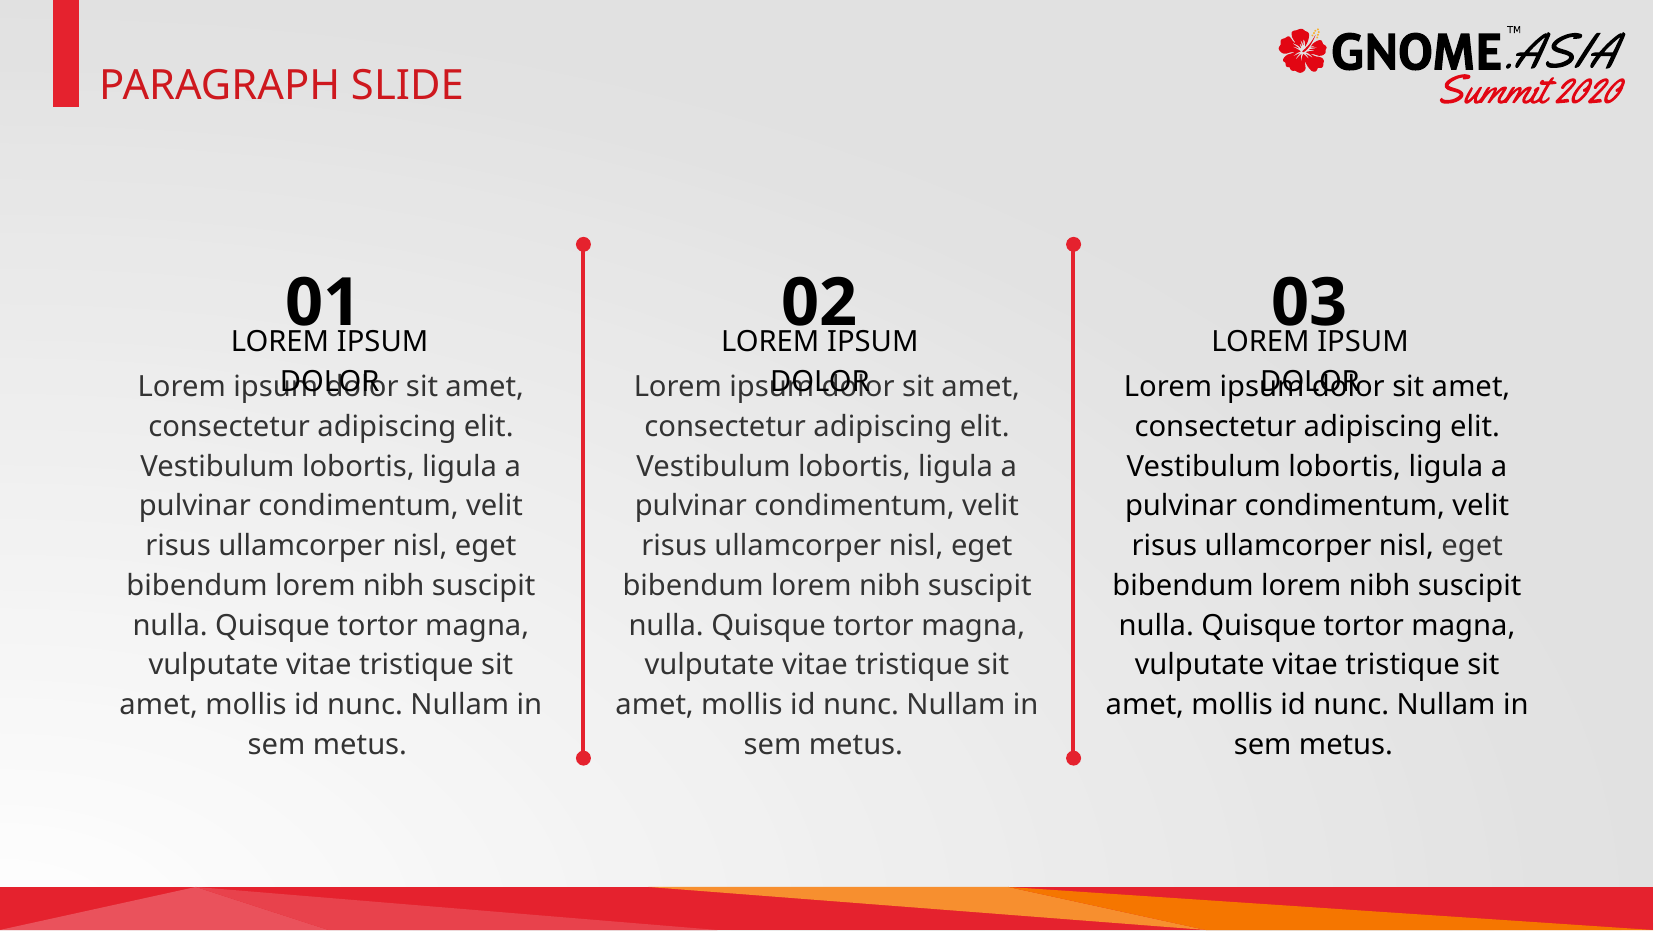

PARAGRAPH SLIDE
02
01
03
LOREM IPSUM DOLOR
LOREM IPSUM DOLOR
LOREM IPSUM DOLOR
# Lorem ipsum dolor sit amet, consectetur adipiscing elit. Vestibulum lobortis, ligula a pulvinar condimentum, velit risus ullamcorper nisl, eget bibendum lorem nibh suscipit nulla. Quisque tortor magna, vulputate vitae tristique sit amet, mollis id nunc. Nullam in sem metus.
Lorem ipsum dolor sit amet, consectetur adipiscing elit. Vestibulum lobortis, ligula a pulvinar condimentum, velit risus ullamcorper nisl, eget bibendum lorem nibh suscipit nulla. Quisque tortor magna, vulputate vitae tristique sit amet, mollis id nunc. Nullam in sem metus.
Lorem ipsum dolor sit amet, consectetur adipiscing elit. Vestibulum lobortis, ligula a pulvinar condimentum, velit risus ullamcorper nisl, eget bibendum lorem nibh suscipit nulla. Quisque tortor magna, vulputate vitae tristique sit amet, mollis id nunc. Nullam in sem metus.